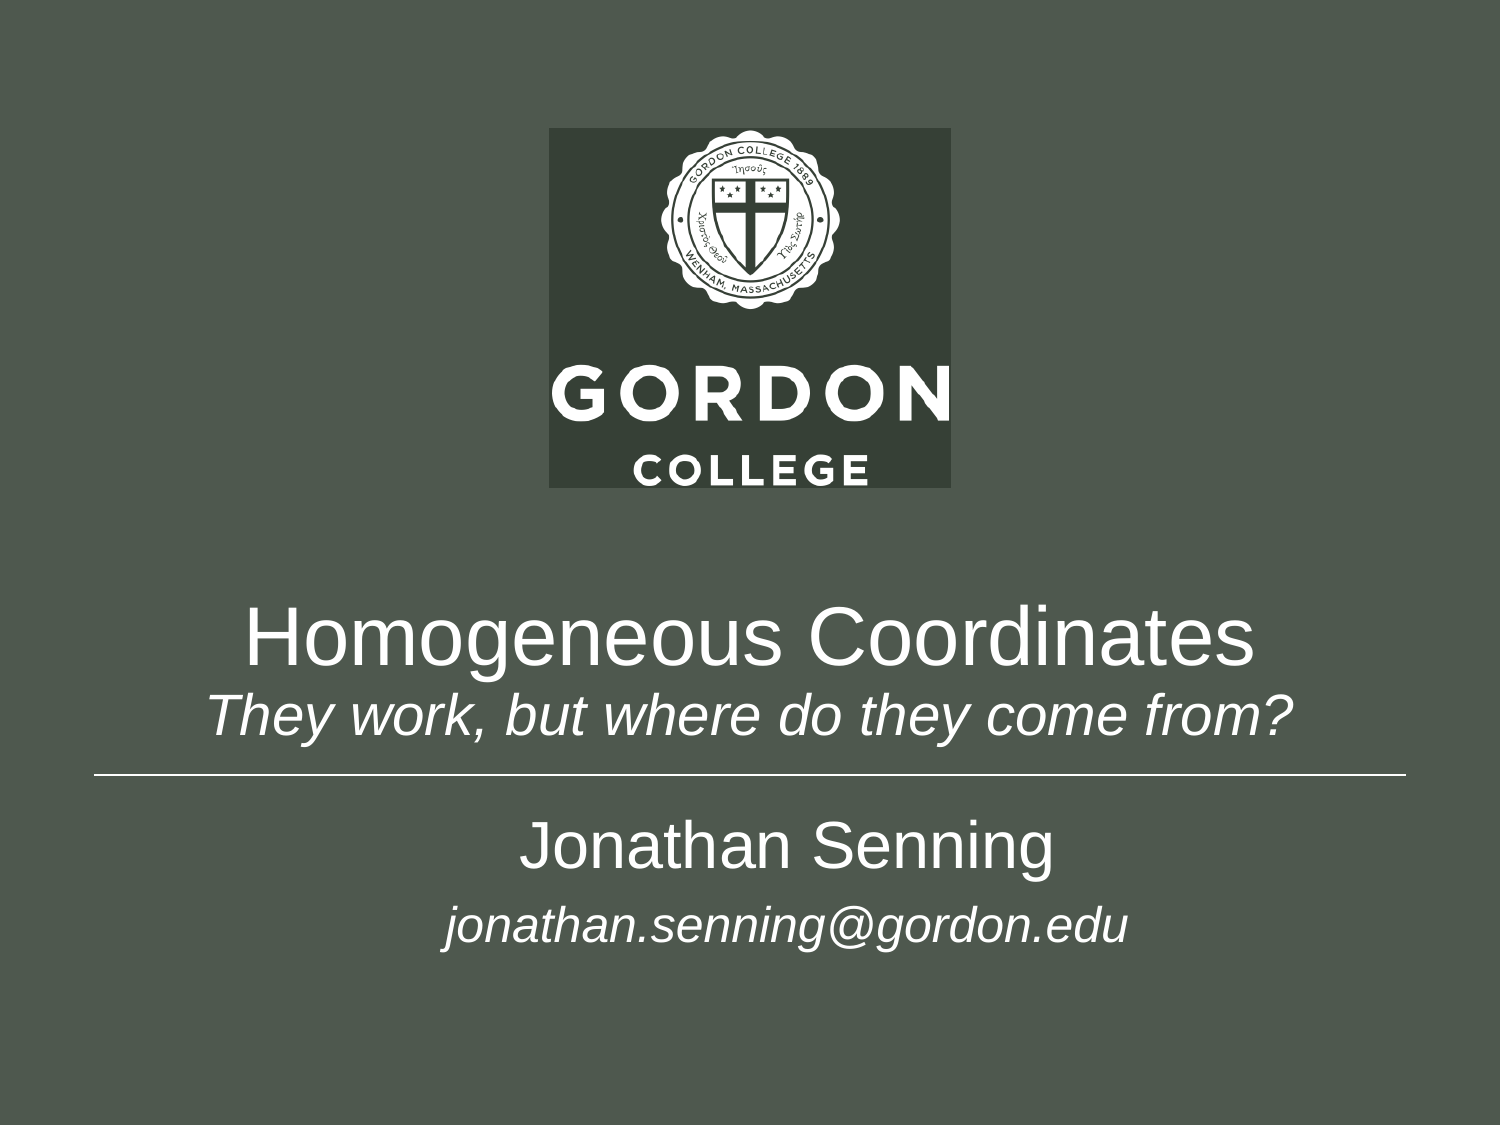

# Homogeneous Coordinates They work, but where do they come from?
Jonathan Senning
jonathan.senning@gordon.edu